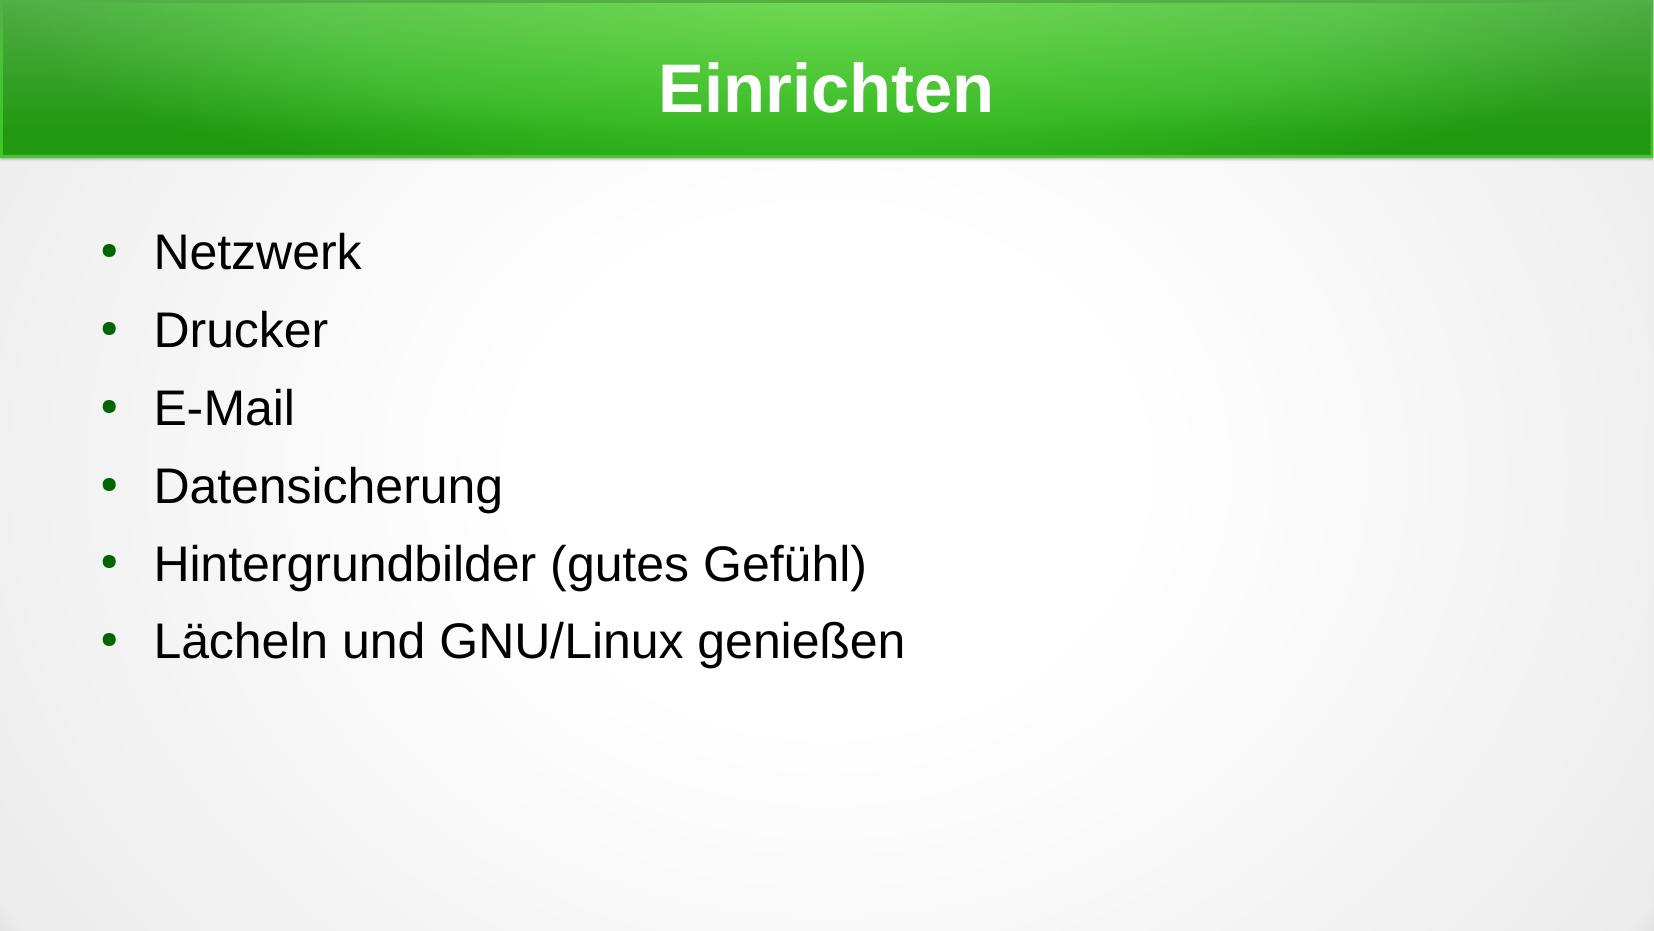

# Einrichten
Netzwerk
Drucker
E-Mail
Datensicherung
Hintergrundbilder (gutes Gefühl)
Lächeln und GNU/Linux genießen